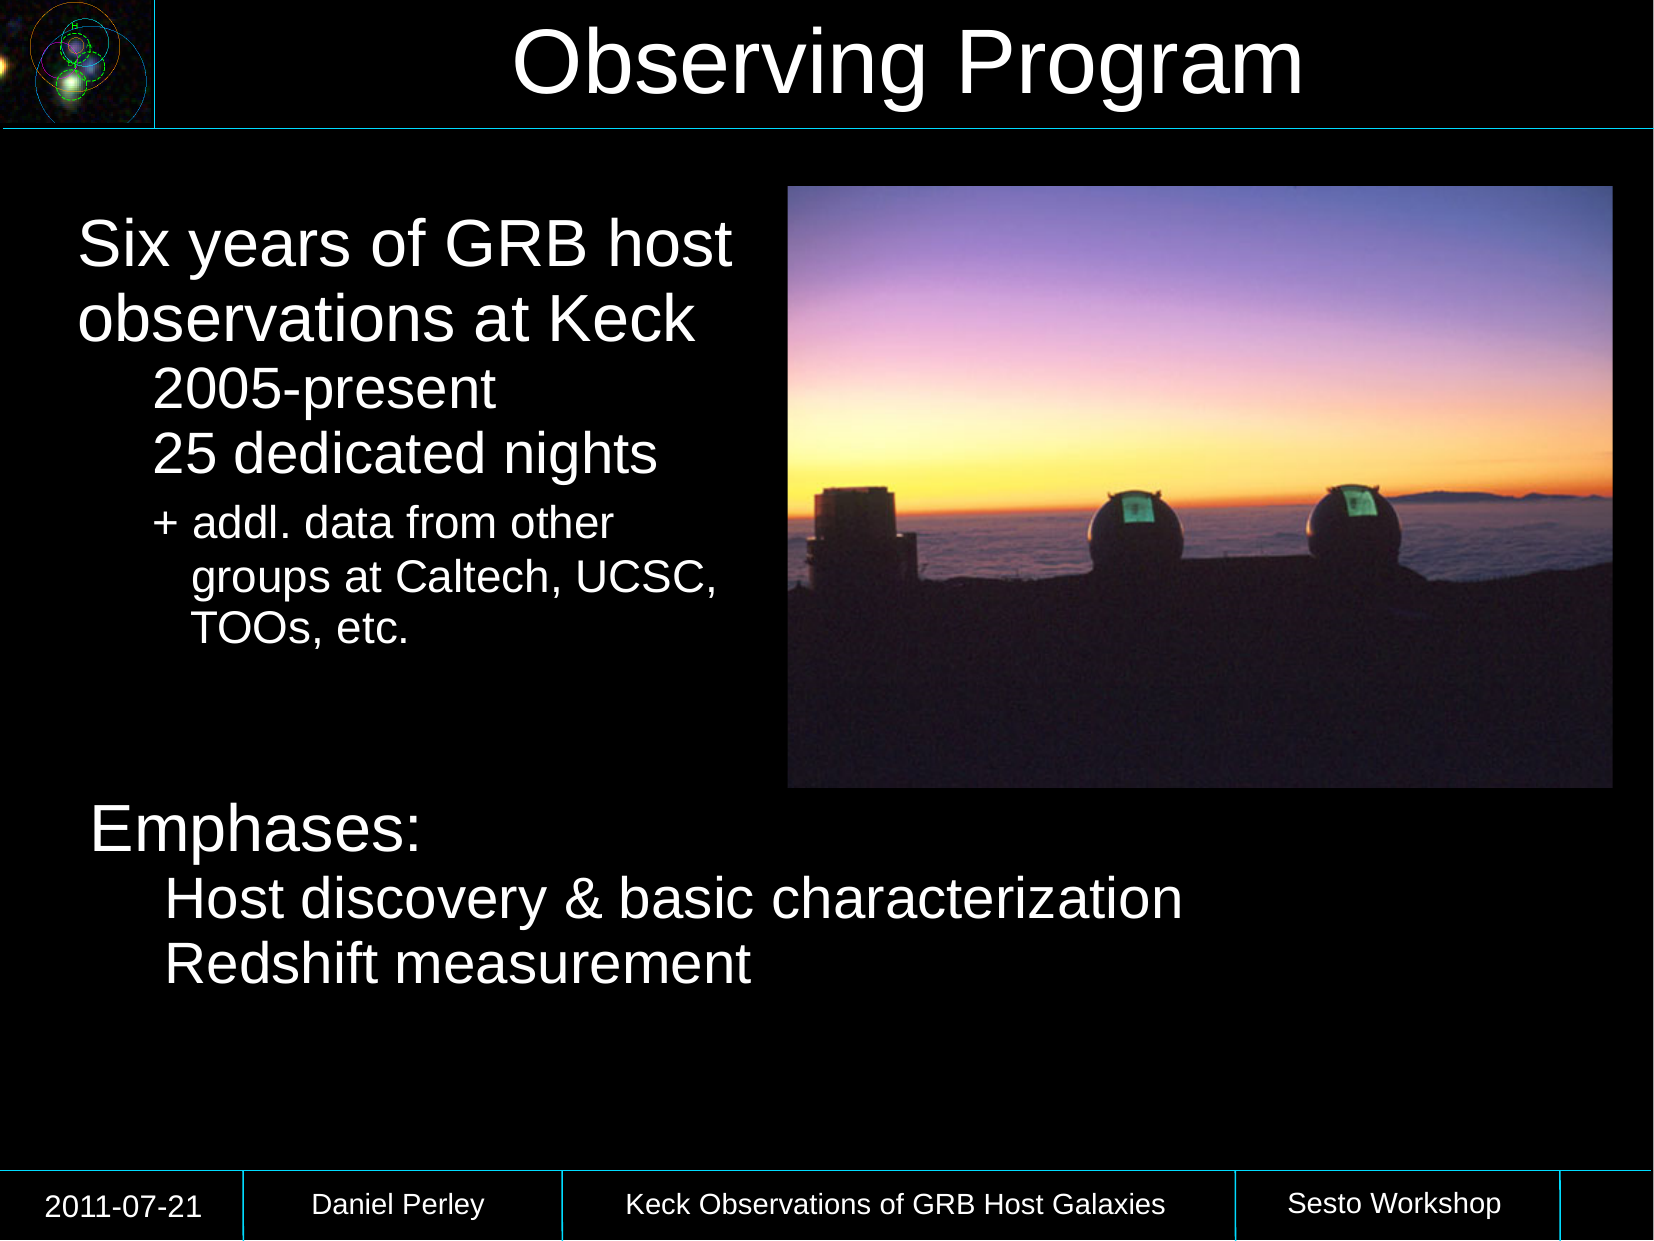

# Observing Program
Six years of GRB host observations at Keck
	2005-present
	25 dedicated nights
	+ addl. data from other
	 groups at Caltech, UCSC,
 	 TOOs, etc.
Emphases:
	Host discovery & basic characterization
	Redshift measurement